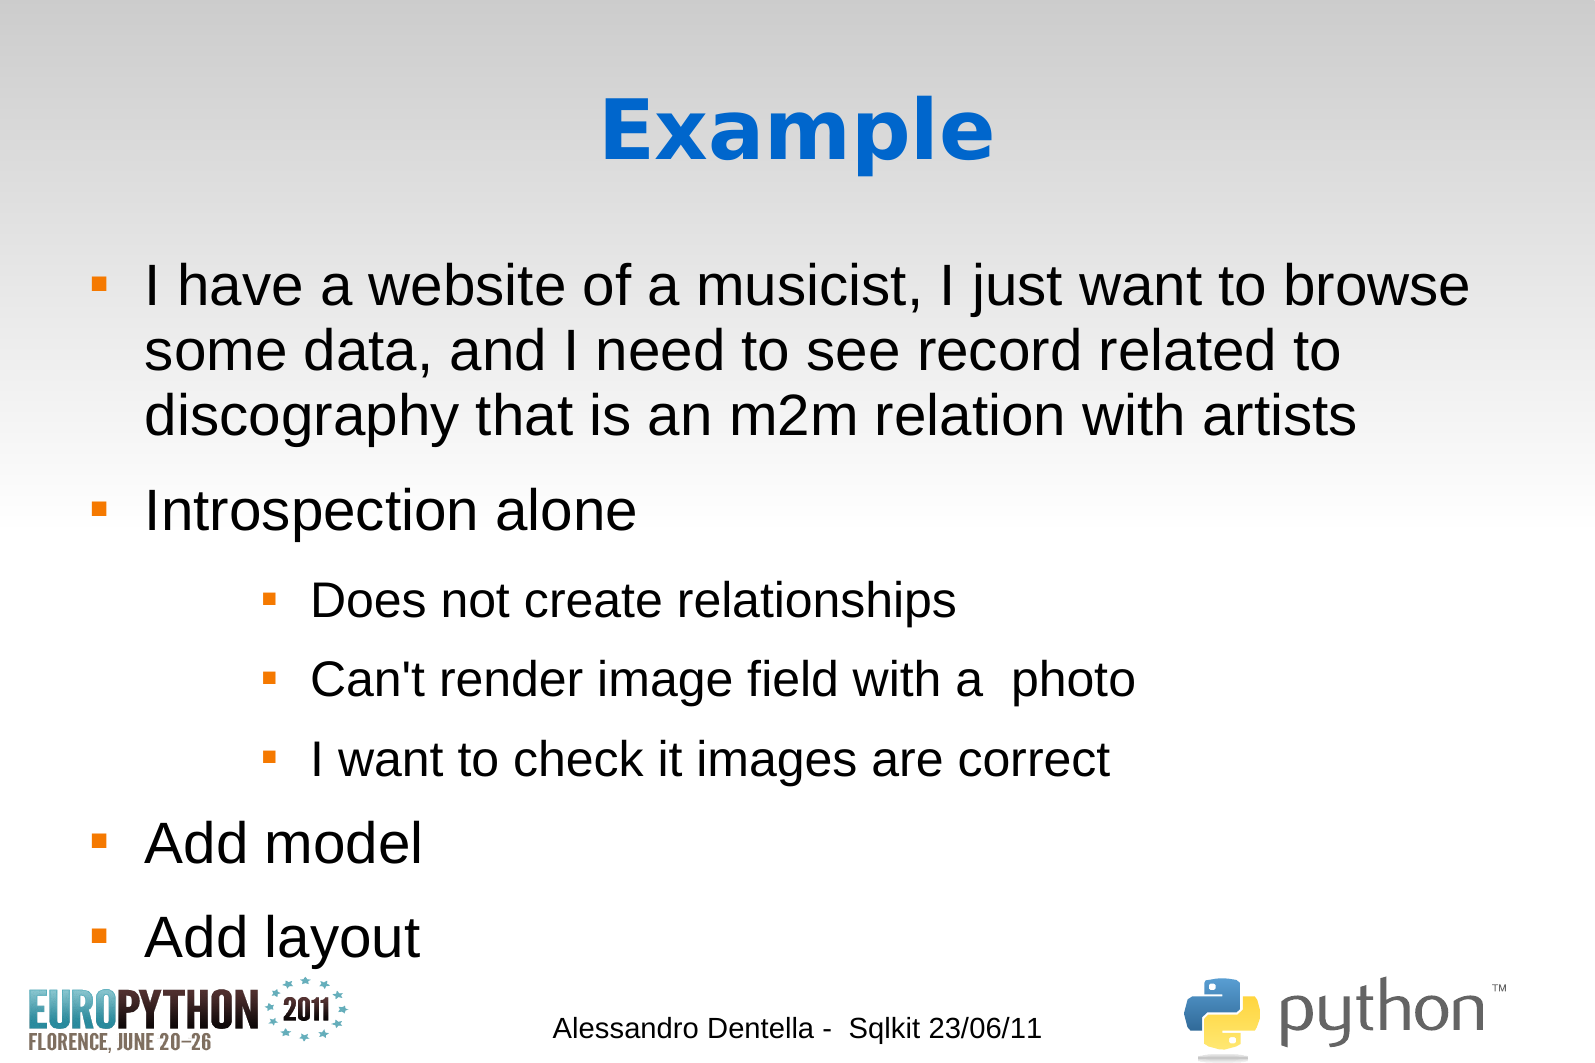

# Example
I have a website of a musicist, I just want to browse some data, and I need to see record related to discography that is an m2m relation with artists
Introspection alone
Does not create relationships
Can't render image field with a photo
I want to check it images are correct
Add model
Add layout